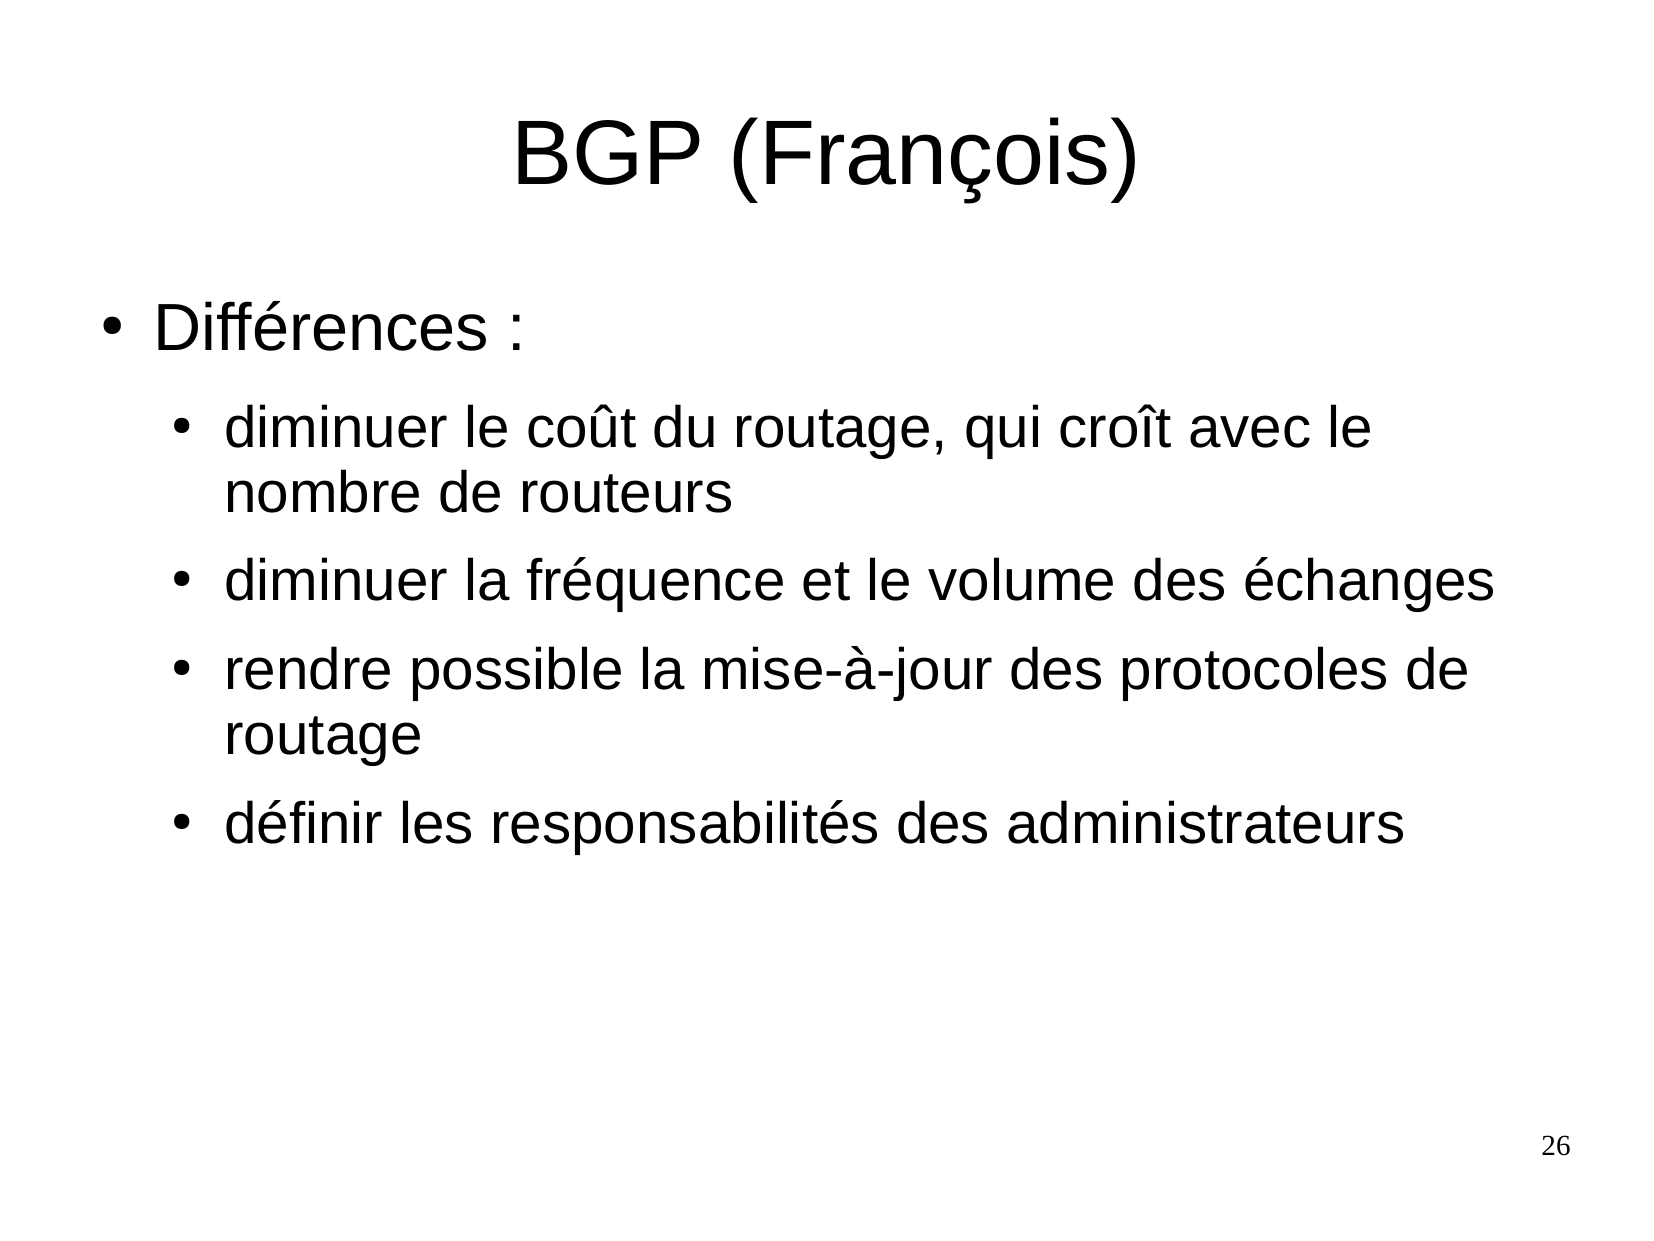

# BGP (François)
Différences :
diminuer le coût du routage, qui croît avec le nombre de routeurs
diminuer la fréquence et le volume des échanges
rendre possible la mise-à-jour des protocoles de routage
définir les responsabilités des administrateurs
26